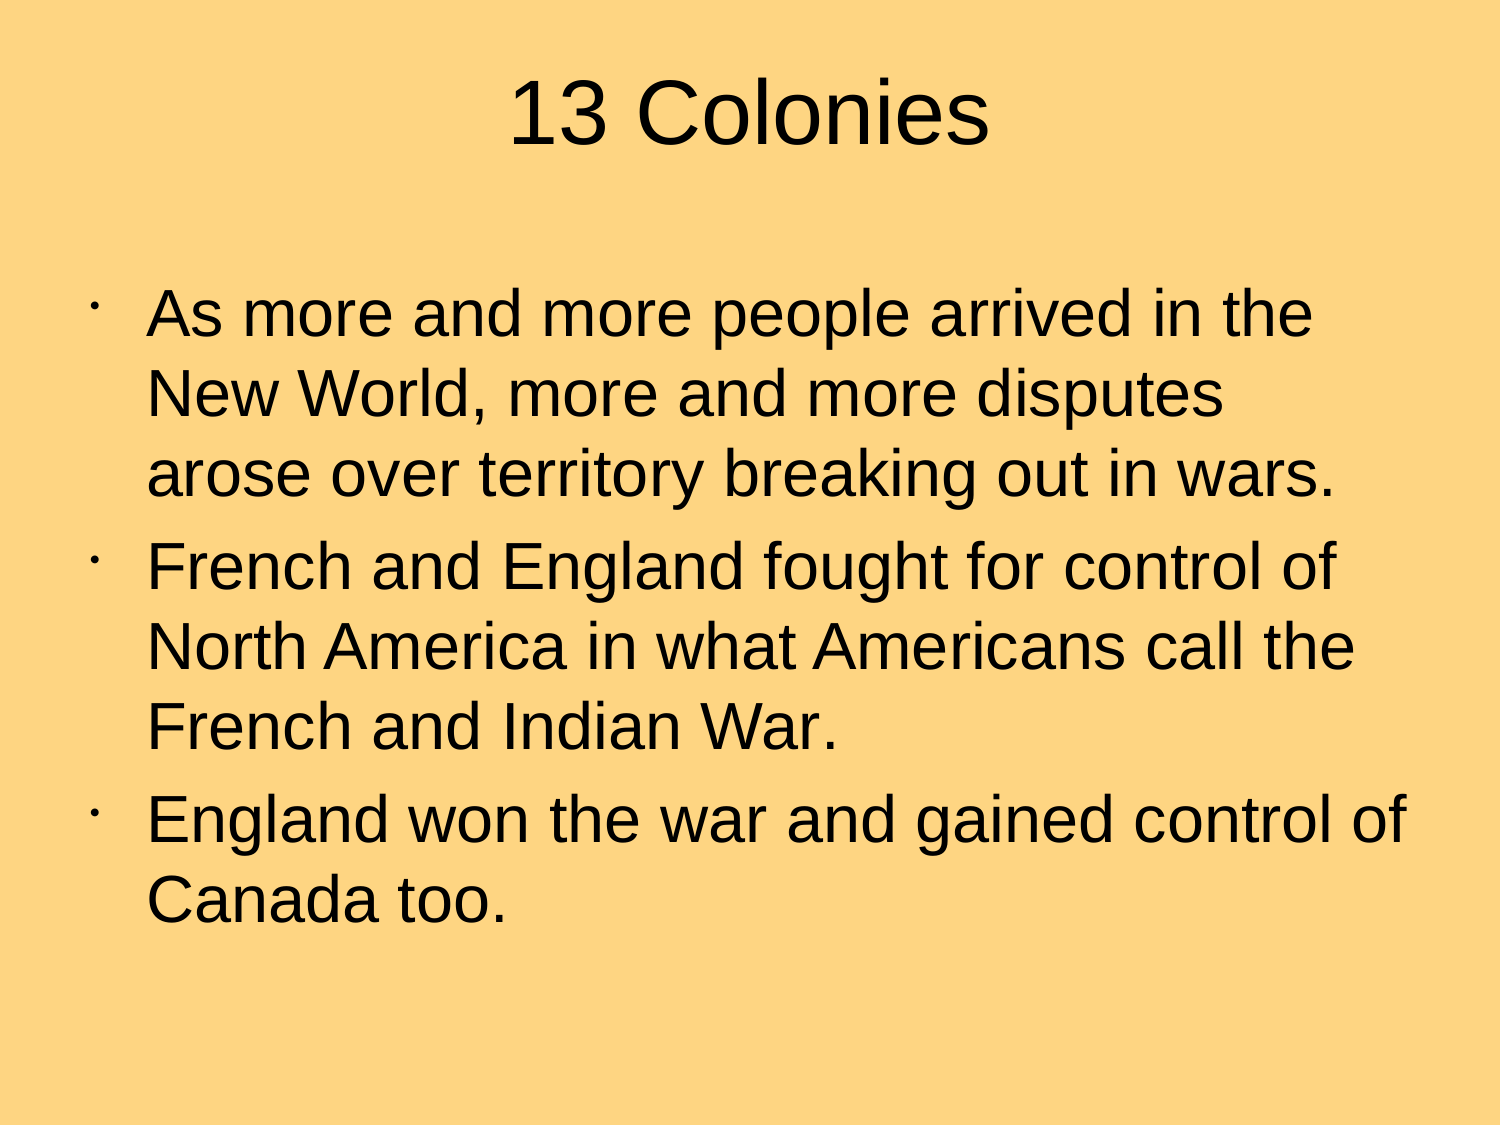

# 13 Colonies
As more and more people arrived in the New World, more and more disputes arose over territory breaking out in wars.
French and England fought for control of North America in what Americans call the French and Indian War.
England won the war and gained control of Canada too.